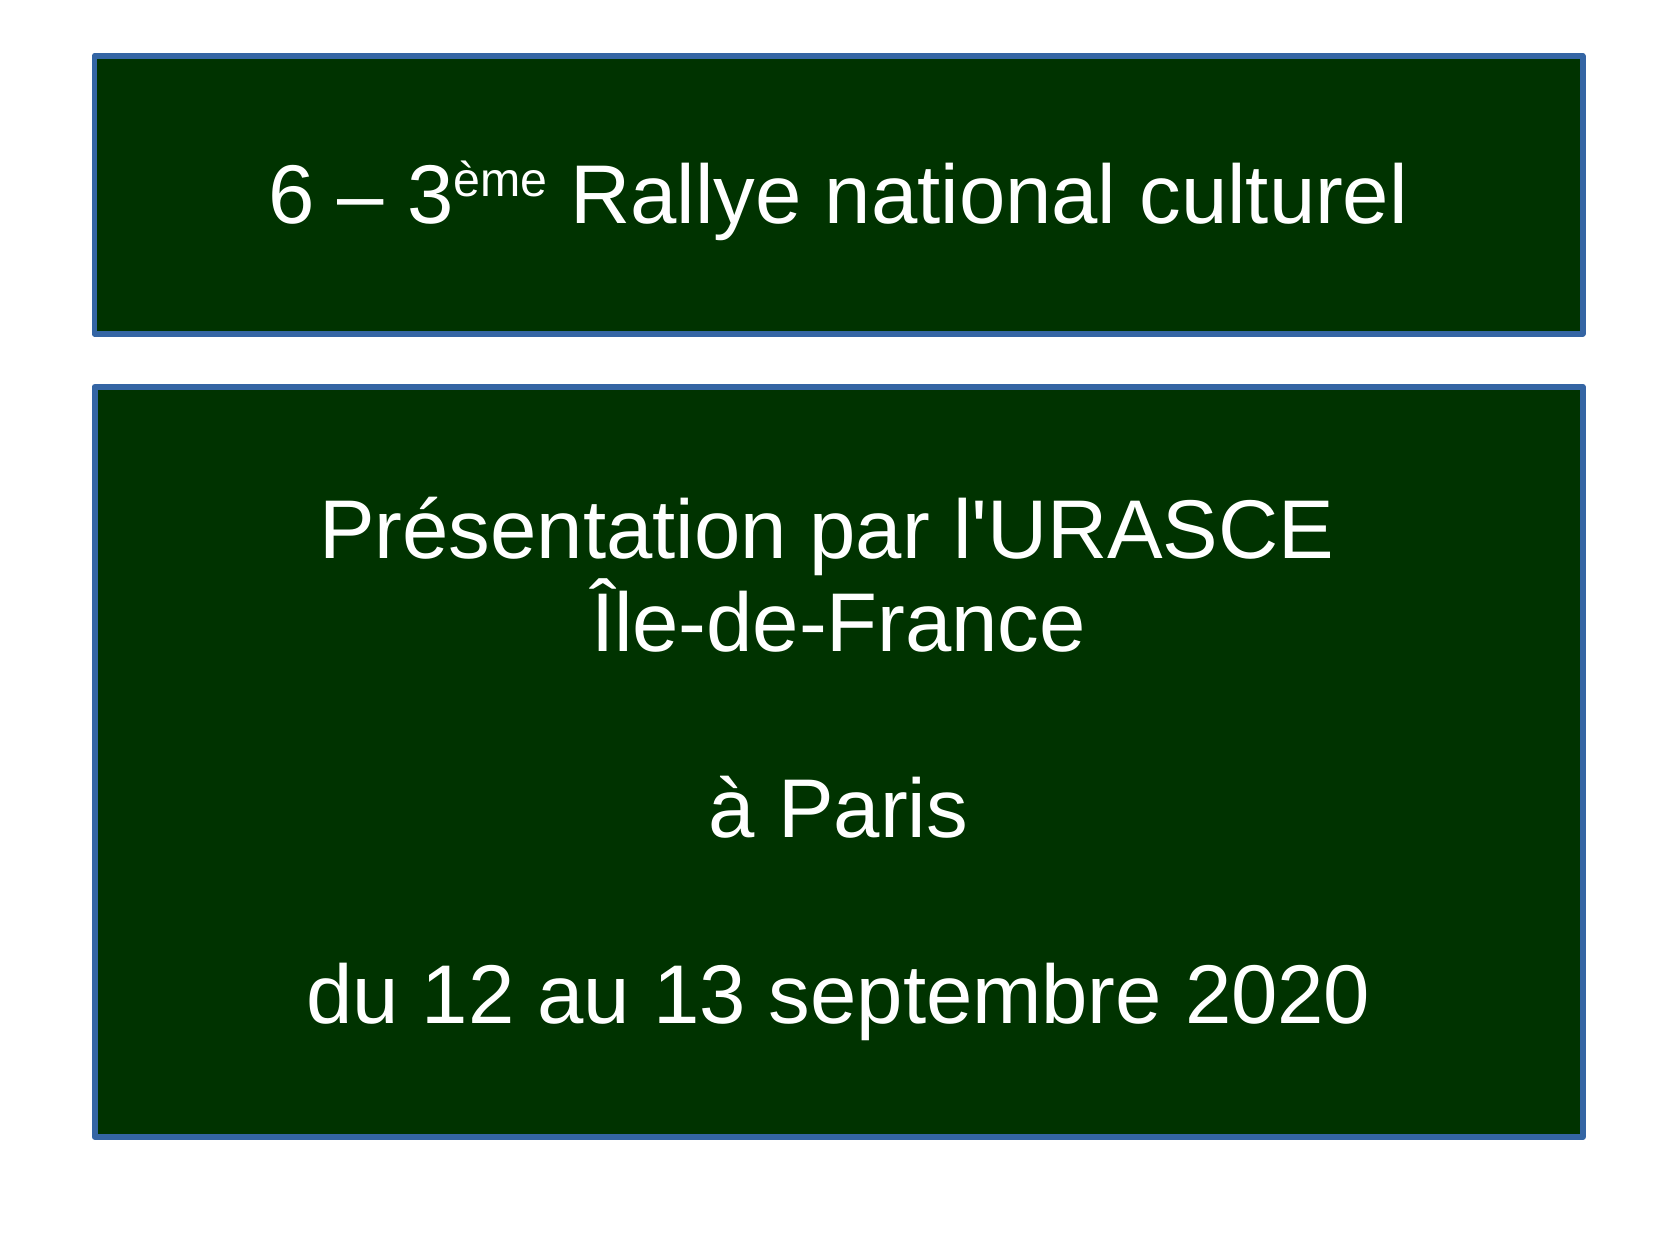

# 6 – 3ème Rallye national culturel
Présentation par l'URASCE
Île-de-France
à Paris
 du 12 au 13 septembre 2020